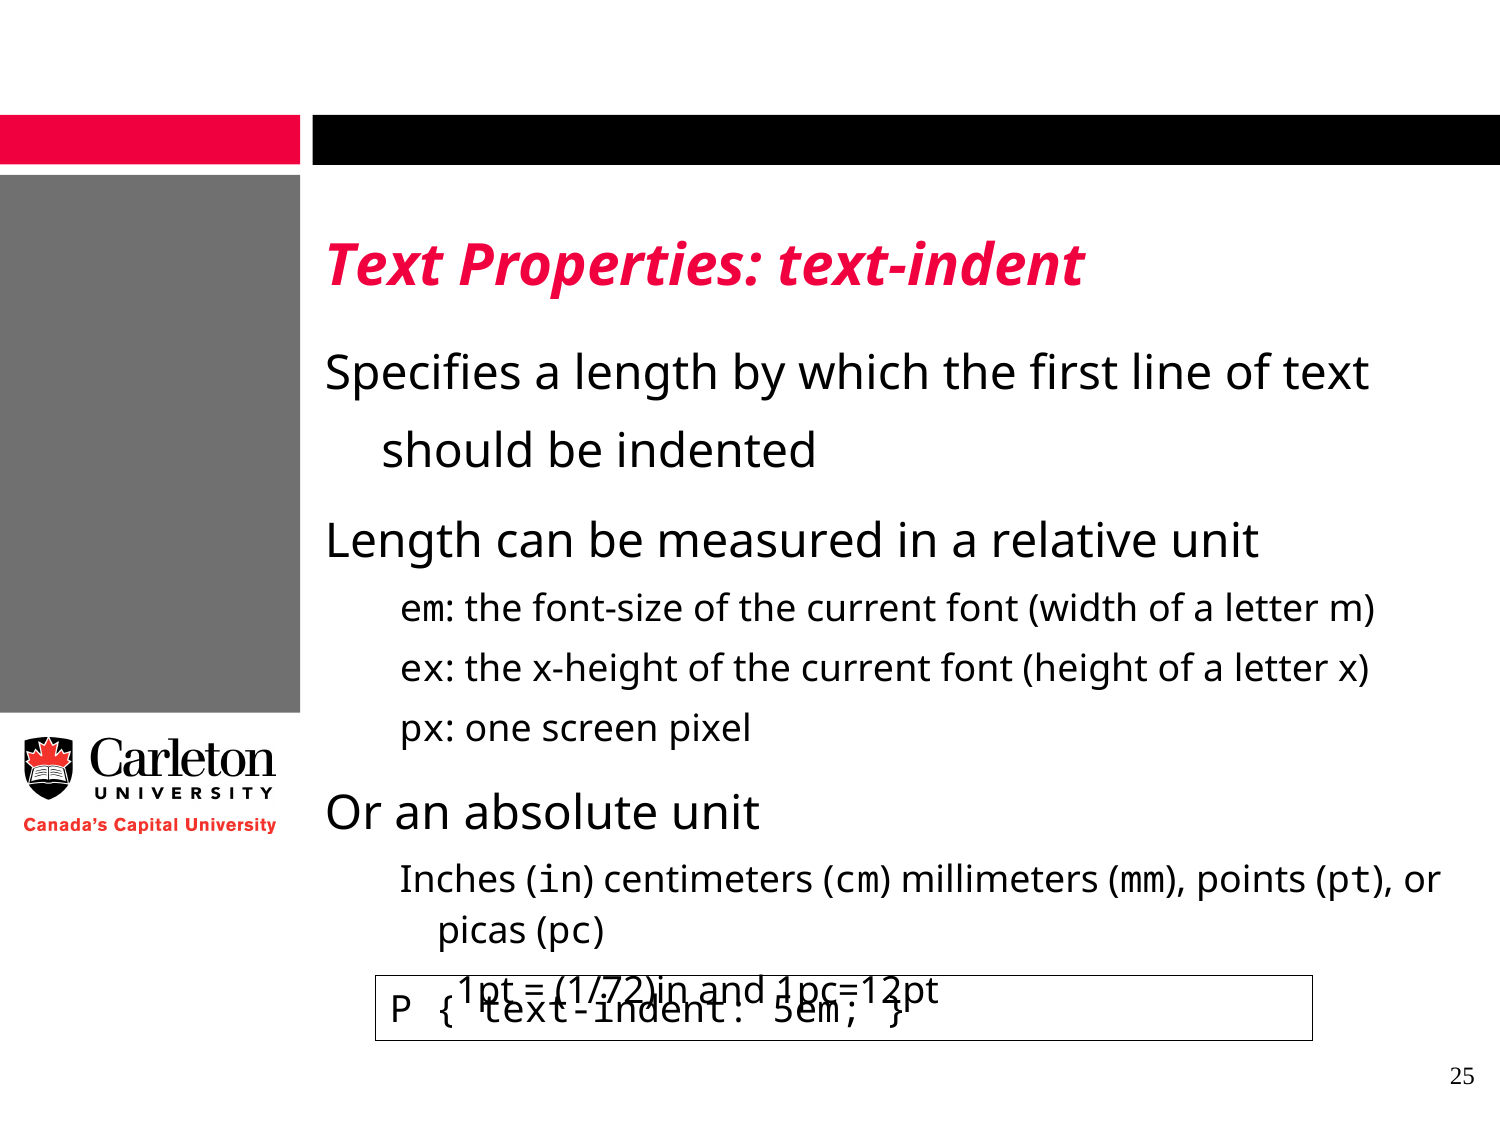

# Text Properties: text-indent
Specifies a length by which the first line of text should be indented
Length can be measured in a relative unit
em: the font-size of the current font (width of a letter m)
ex: the x-height of the current font (height of a letter x)
px: one screen pixel
Or an absolute unit
Inches (in) centimeters (cm) millimeters (mm), points (pt), or picas (pc)
1pt = (1/72)in and 1pc=12pt
P { text-indent: 5em; }
25